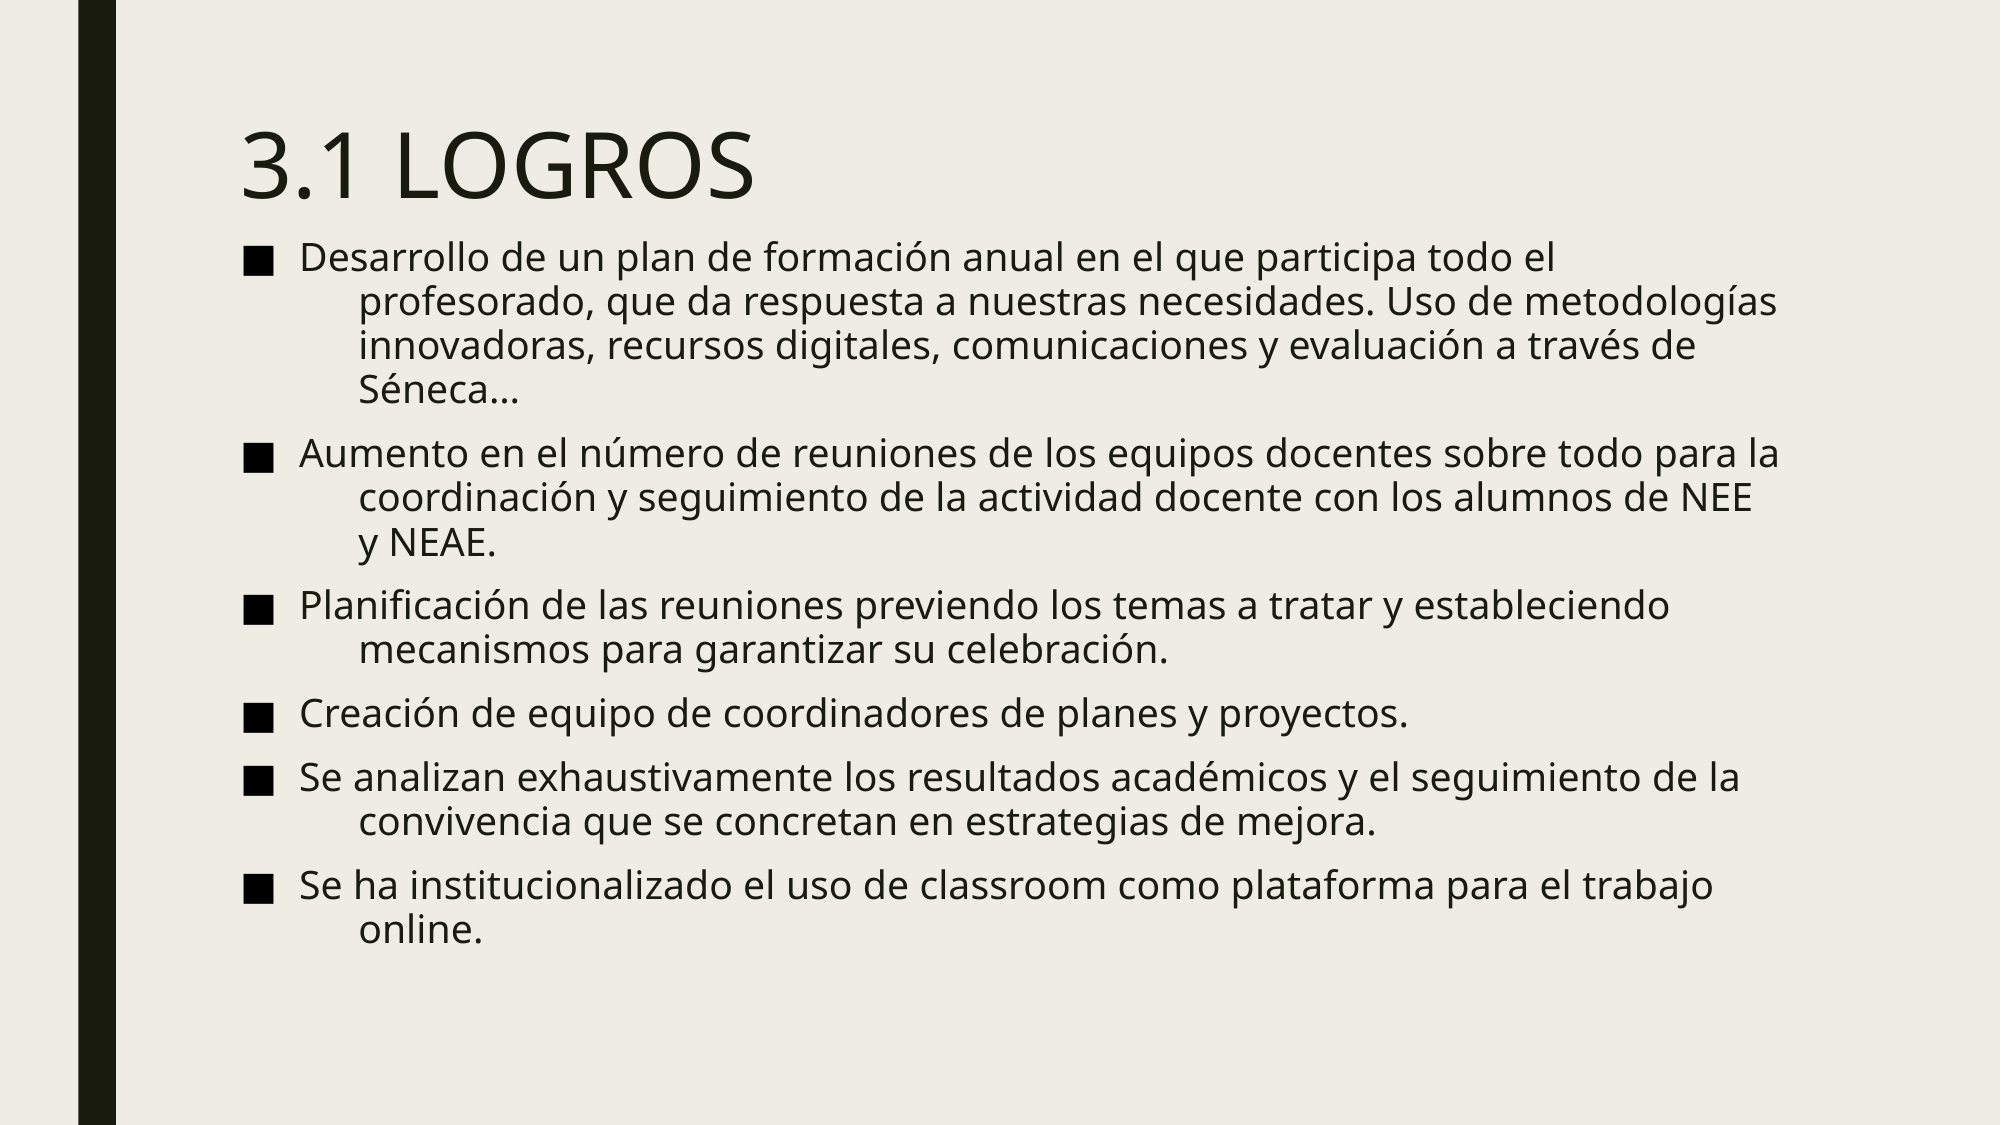

# 3.1 LOGROS
Desarrollo de un plan de formación anual en el que participa todo el profesorado, que da respuesta a nuestras necesidades. Uso de metodologías innovadoras, recursos digitales, comunicaciones y evaluación a través de Séneca…
Aumento en el número de reuniones de los equipos docentes sobre todo para la coordinación y seguimiento de la actividad docente con los alumnos de NEE y NEAE.
Planificación de las reuniones previendo los temas a tratar y estableciendo mecanismos para garantizar su celebración.
Creación de equipo de coordinadores de planes y proyectos.
Se analizan exhaustivamente los resultados académicos y el seguimiento de la convivencia que se concretan en estrategias de mejora.
Se ha institucionalizado el uso de classroom como plataforma para el trabajo online.